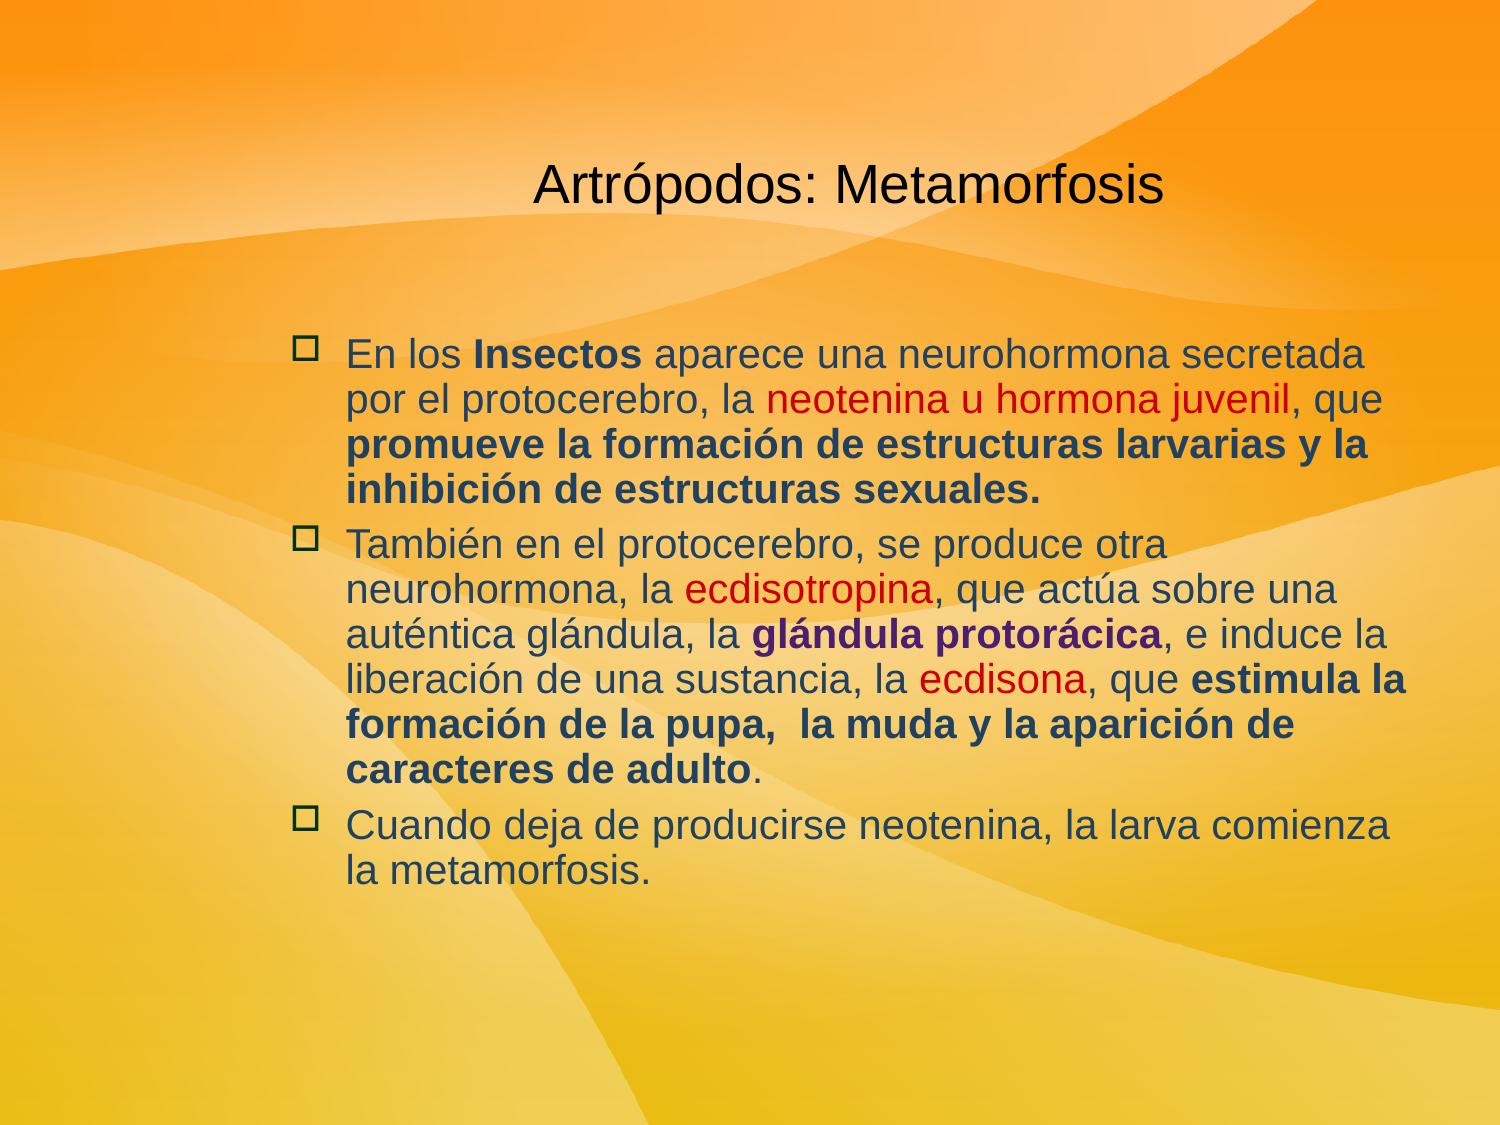

# Artrópodos: Metamorfosis
En los Insectos aparece una neurohormona secretada por el protocerebro, la neotenina u hormona juvenil, que promueve la formación de estructuras larvarias y la inhibición de estructuras sexuales.
También en el protocerebro, se produce otra neurohormona, la ecdisotropina, que actúa sobre una auténtica glándula, la glándula protorácica, e induce la liberación de una sustancia, la ecdisona, que estimula la formación de la pupa, la muda y la aparición de caracteres de adulto.
Cuando deja de producirse neotenina, la larva comienza la metamorfosis.